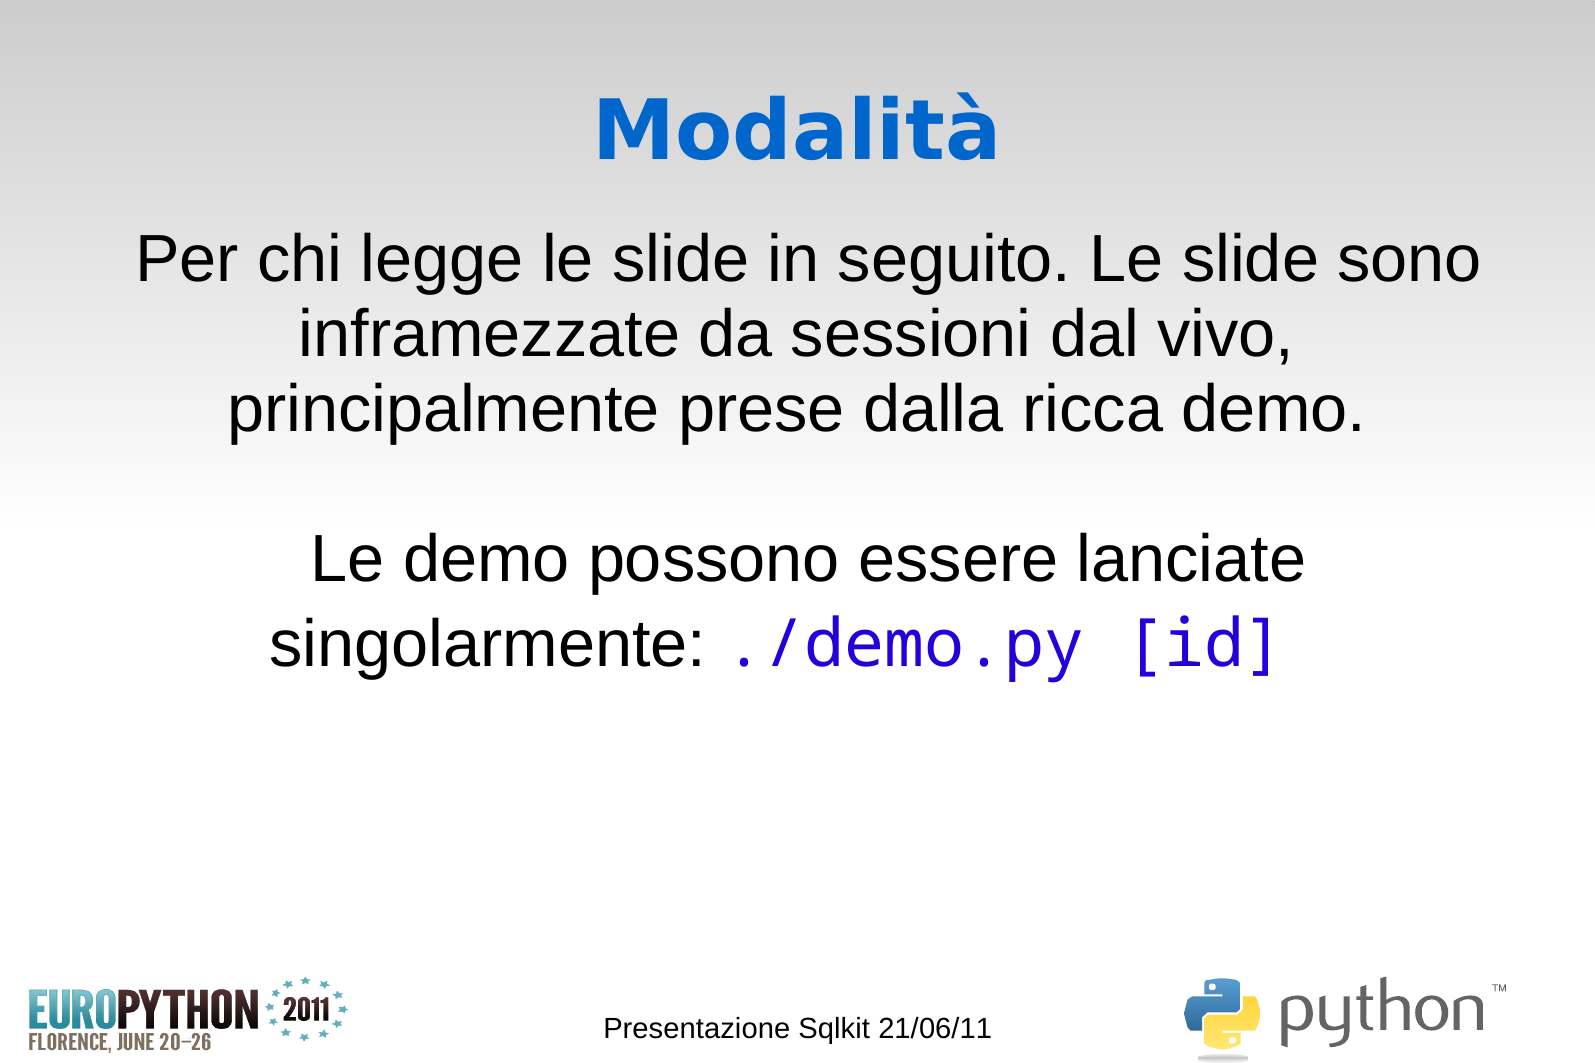

Per chi legge le slide in seguito. Le slide sono inframezzate da sessioni dal vivo, principalmente prese dalla ricca demo.
Le demo possono essere lanciate singolarmente: ./demo.py [id]
# Modalità